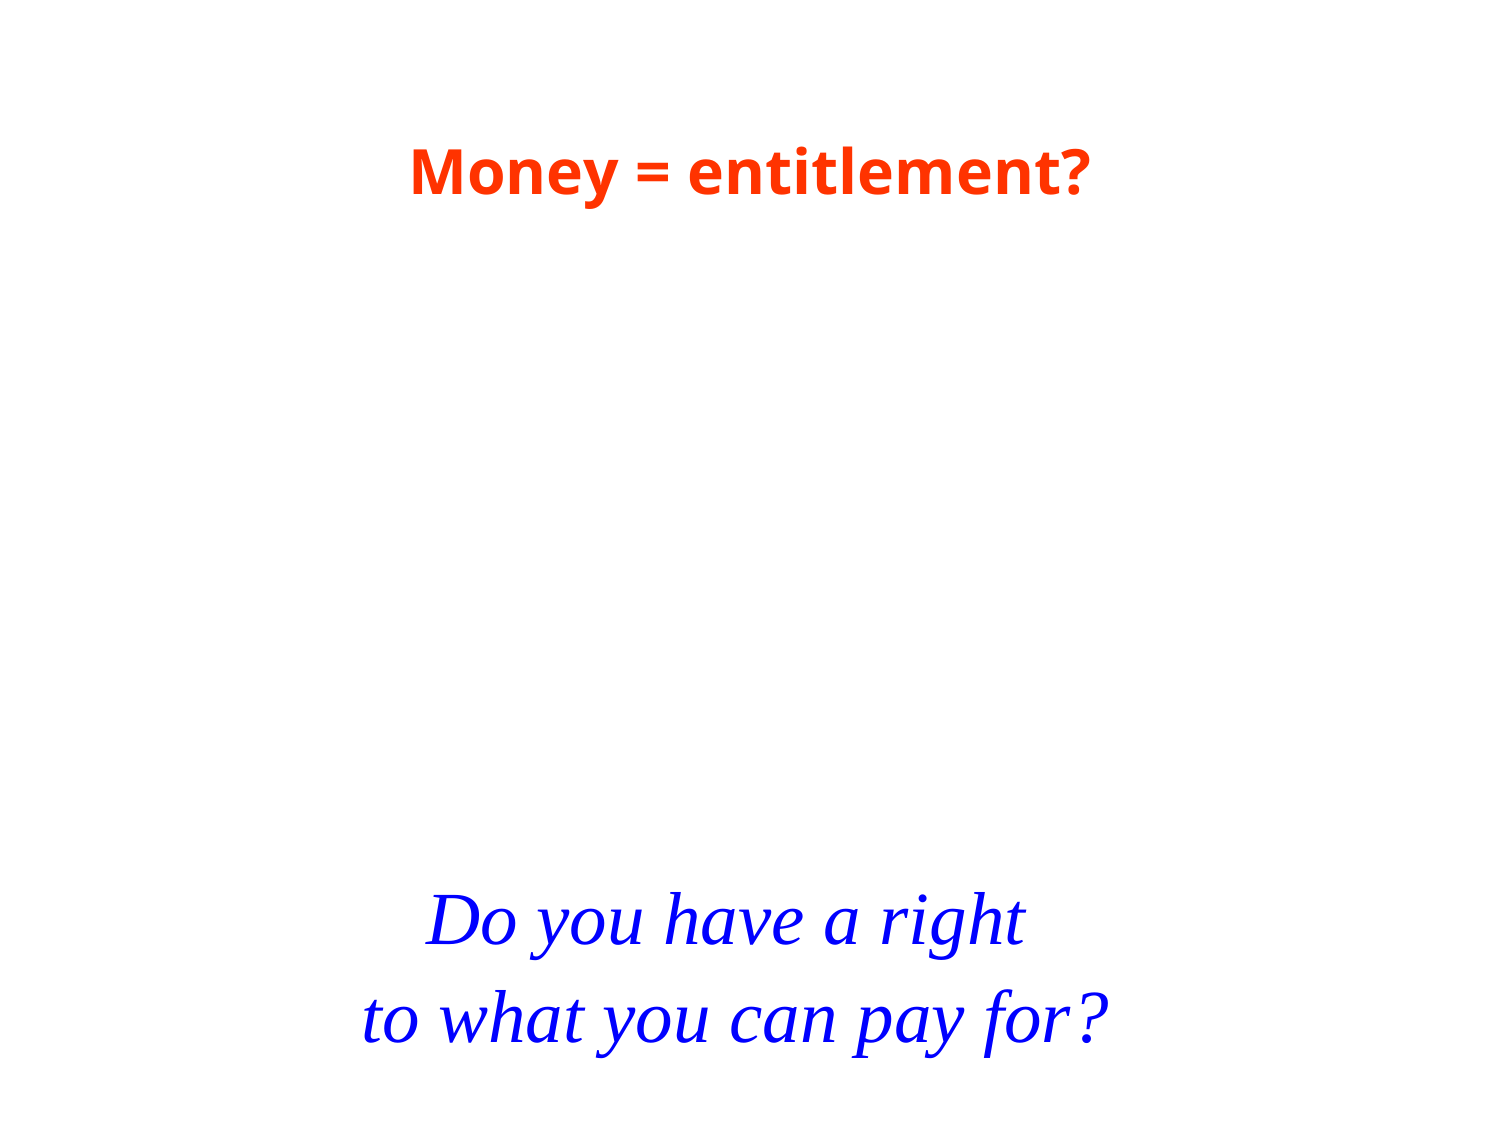

Money = entitlement?
Do you have a right
to what you can pay for?